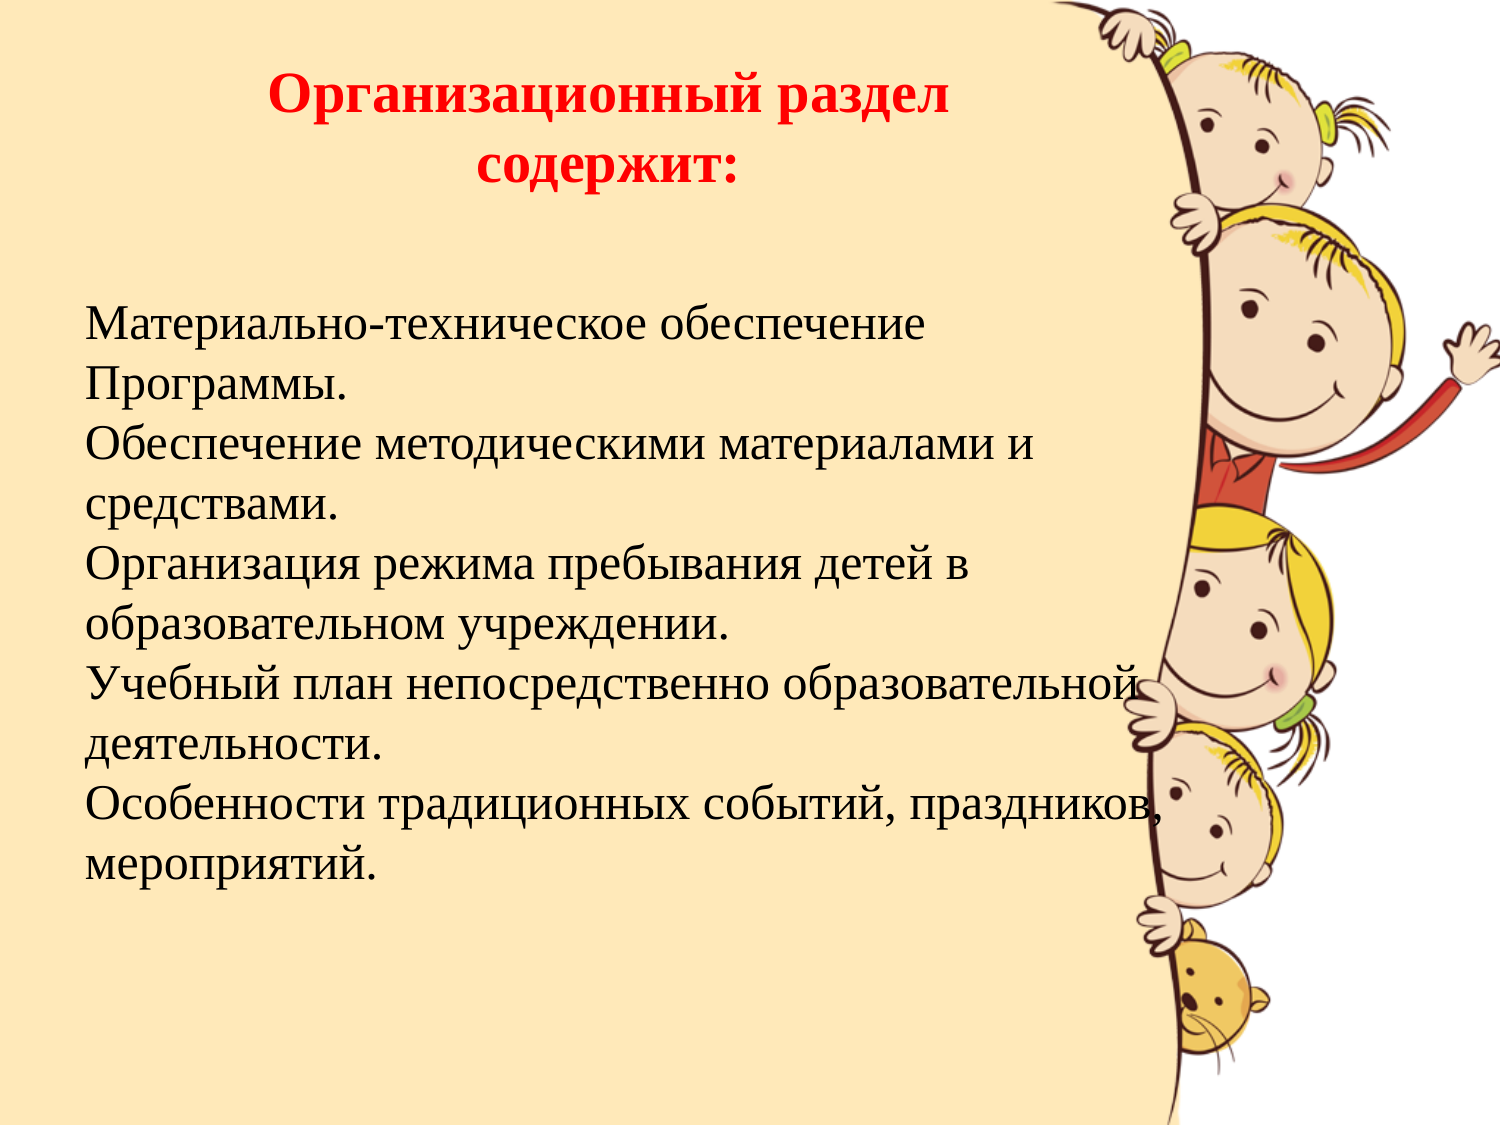

Организационный раздел содержит:
Материально-техническое обеспечение Программы.
Обеспечение методическими материалами и средствами.
Организация режима пребывания детей в образовательном учреждении.
Учебный план непосредственно образовательной деятельности.
Особенности традиционных событий, праздников, мероприятий.
#